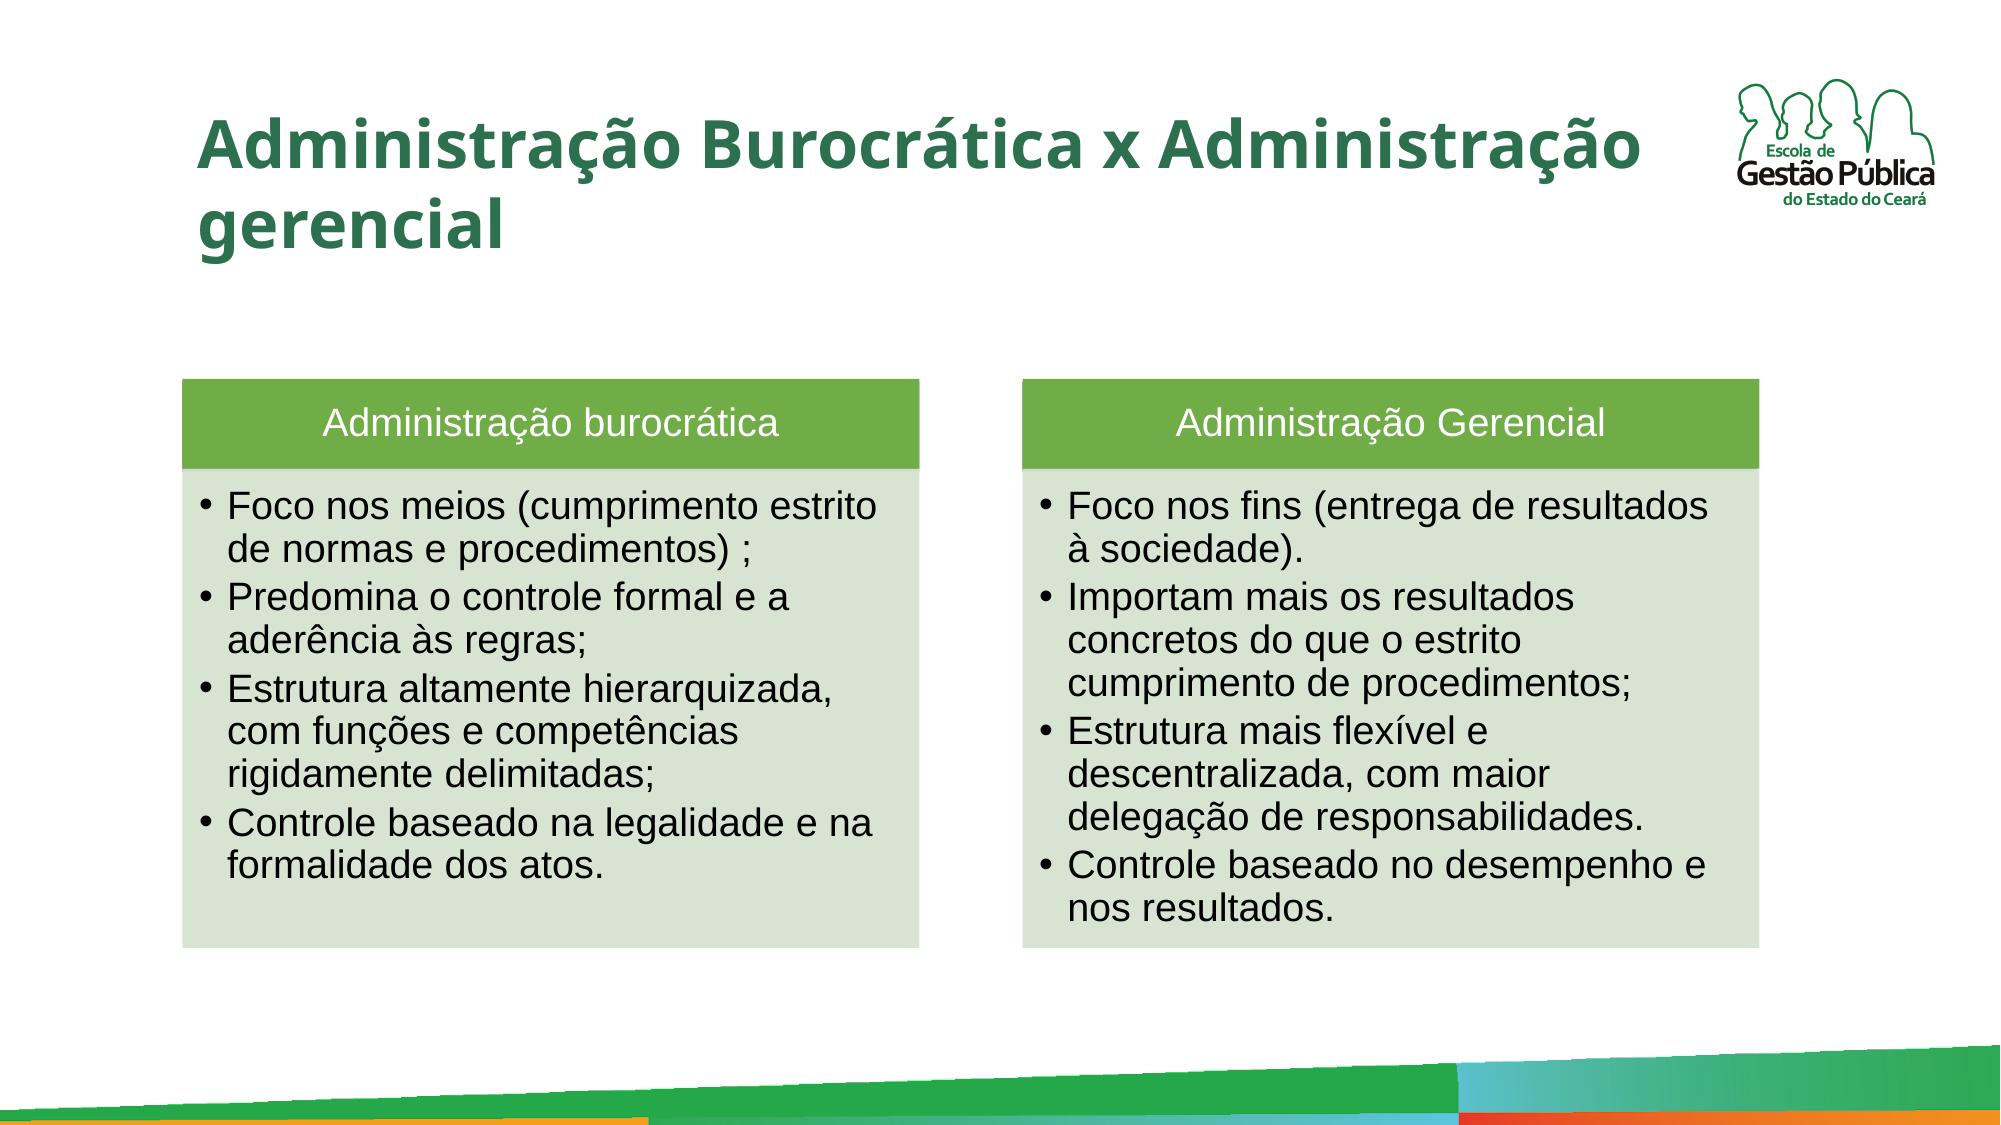

Administração Burocrática x Administração gerencial
Administração burocrática
Administração Gerencial
Foco nos meios (cumprimento estrito de normas e procedimentos) ;
Predomina o controle formal e a aderência às regras;
Estrutura altamente hierarquizada, com funções e competências rigidamente delimitadas;
Controle baseado na legalidade e na formalidade dos atos.
Foco nos fins (entrega de resultados à sociedade).
Importam mais os resultados concretos do que o estrito cumprimento de procedimentos;
Estrutura mais flexível e descentralizada, com maior delegação de responsabilidades.
Controle baseado no desempenho e nos resultados.